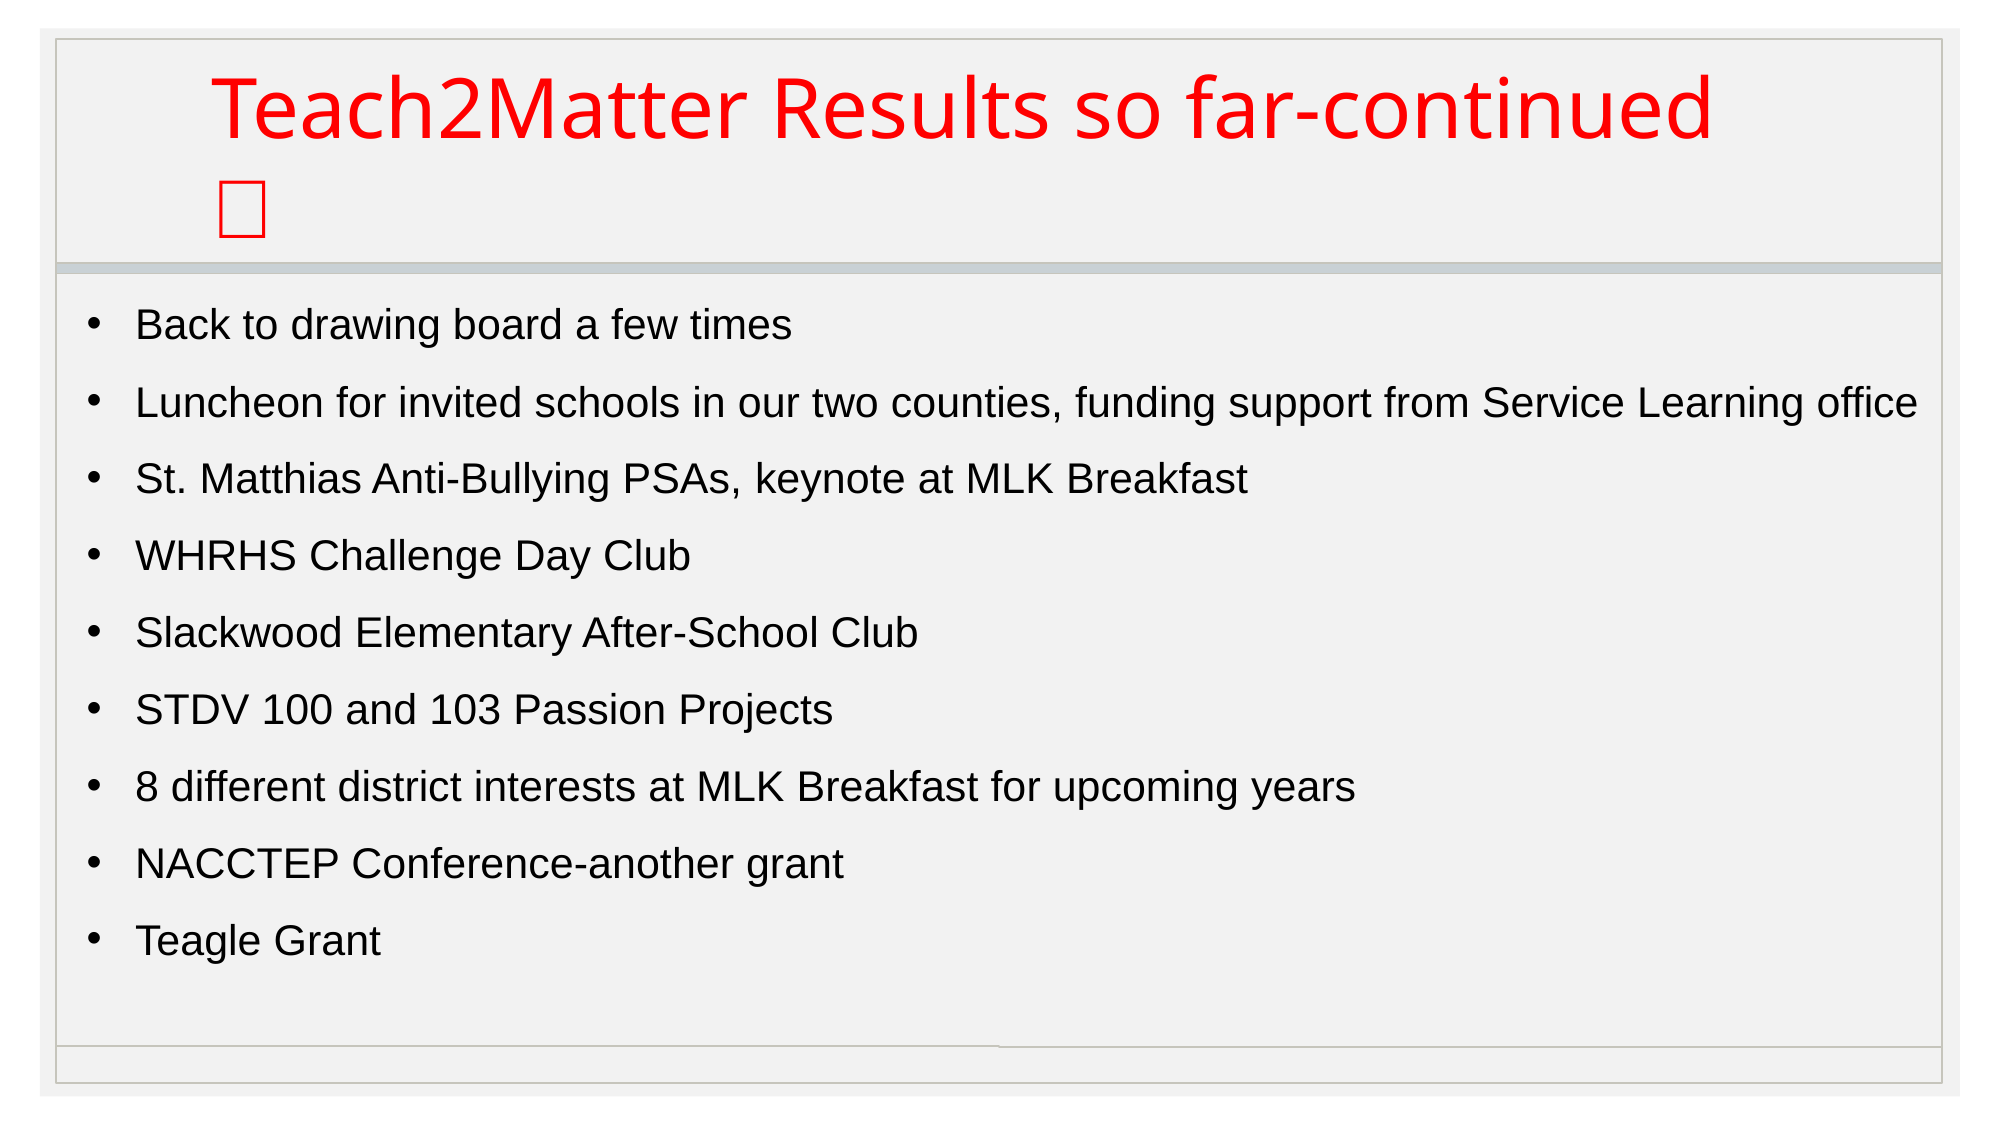

# Teach2Matter Results so far-continued 
Back to drawing board a few times
Luncheon for invited schools in our two counties, funding support from Service Learning office
St. Matthias Anti-Bullying PSAs, keynote at MLK Breakfast
WHRHS Challenge Day Club
Slackwood Elementary After-School Club
STDV 100 and 103 Passion Projects
8 different district interests at MLK Breakfast for upcoming years
NACCTEP Conference-another grant
Teagle Grant